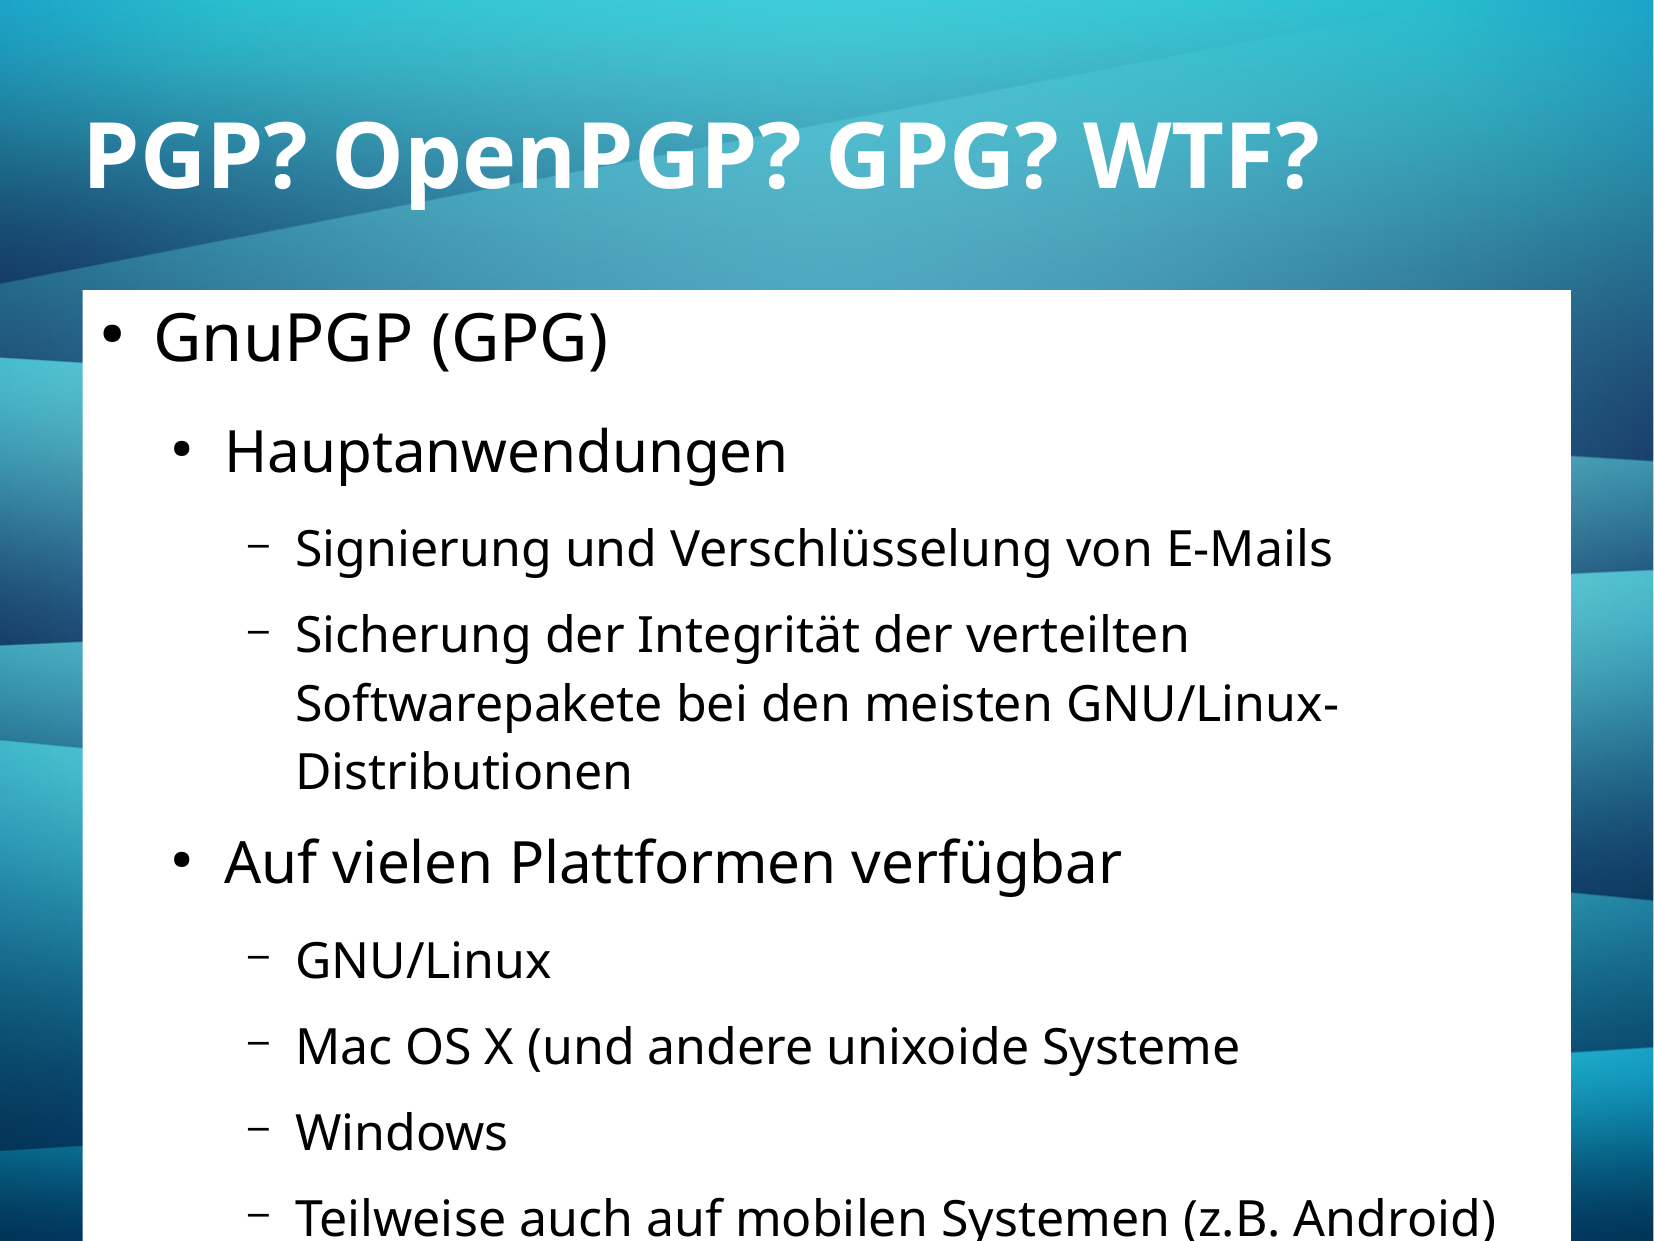

# PGP? OpenPGP? GPG? WTF?
GnuPGP (GPG)
Hauptanwendungen
Signierung und Verschlüsselung von E-Mails
Sicherung der Integrität der verteilten Softwarepakete bei den meisten GNU/Linux-Distributionen
Auf vielen Plattformen verfügbar
GNU/Linux
Mac OS X (und andere unixoide Systeme
Windows
Teilweise auch auf mobilen Systemen (z.B. Android)
23.11.2013
CryptoParty, Kollnau
27